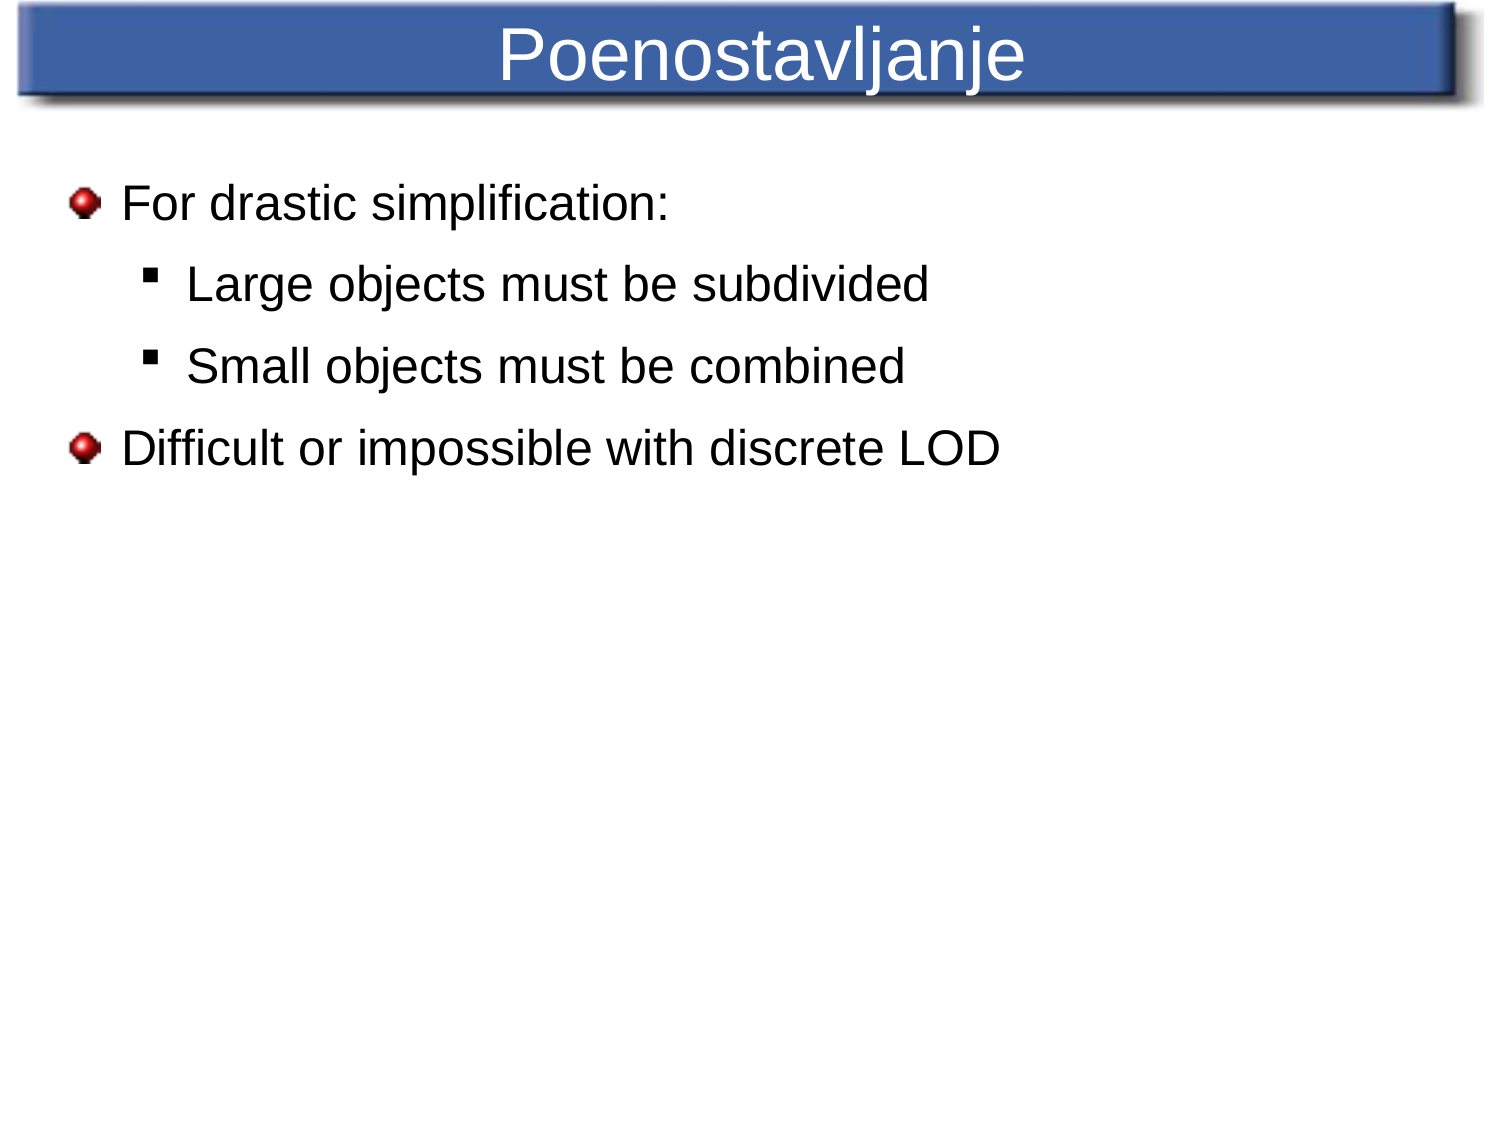

# Poenostavljanje
For drastic simplification:
Large objects must be subdivided
Small objects must be combined
Difficult or impossible with discrete LOD